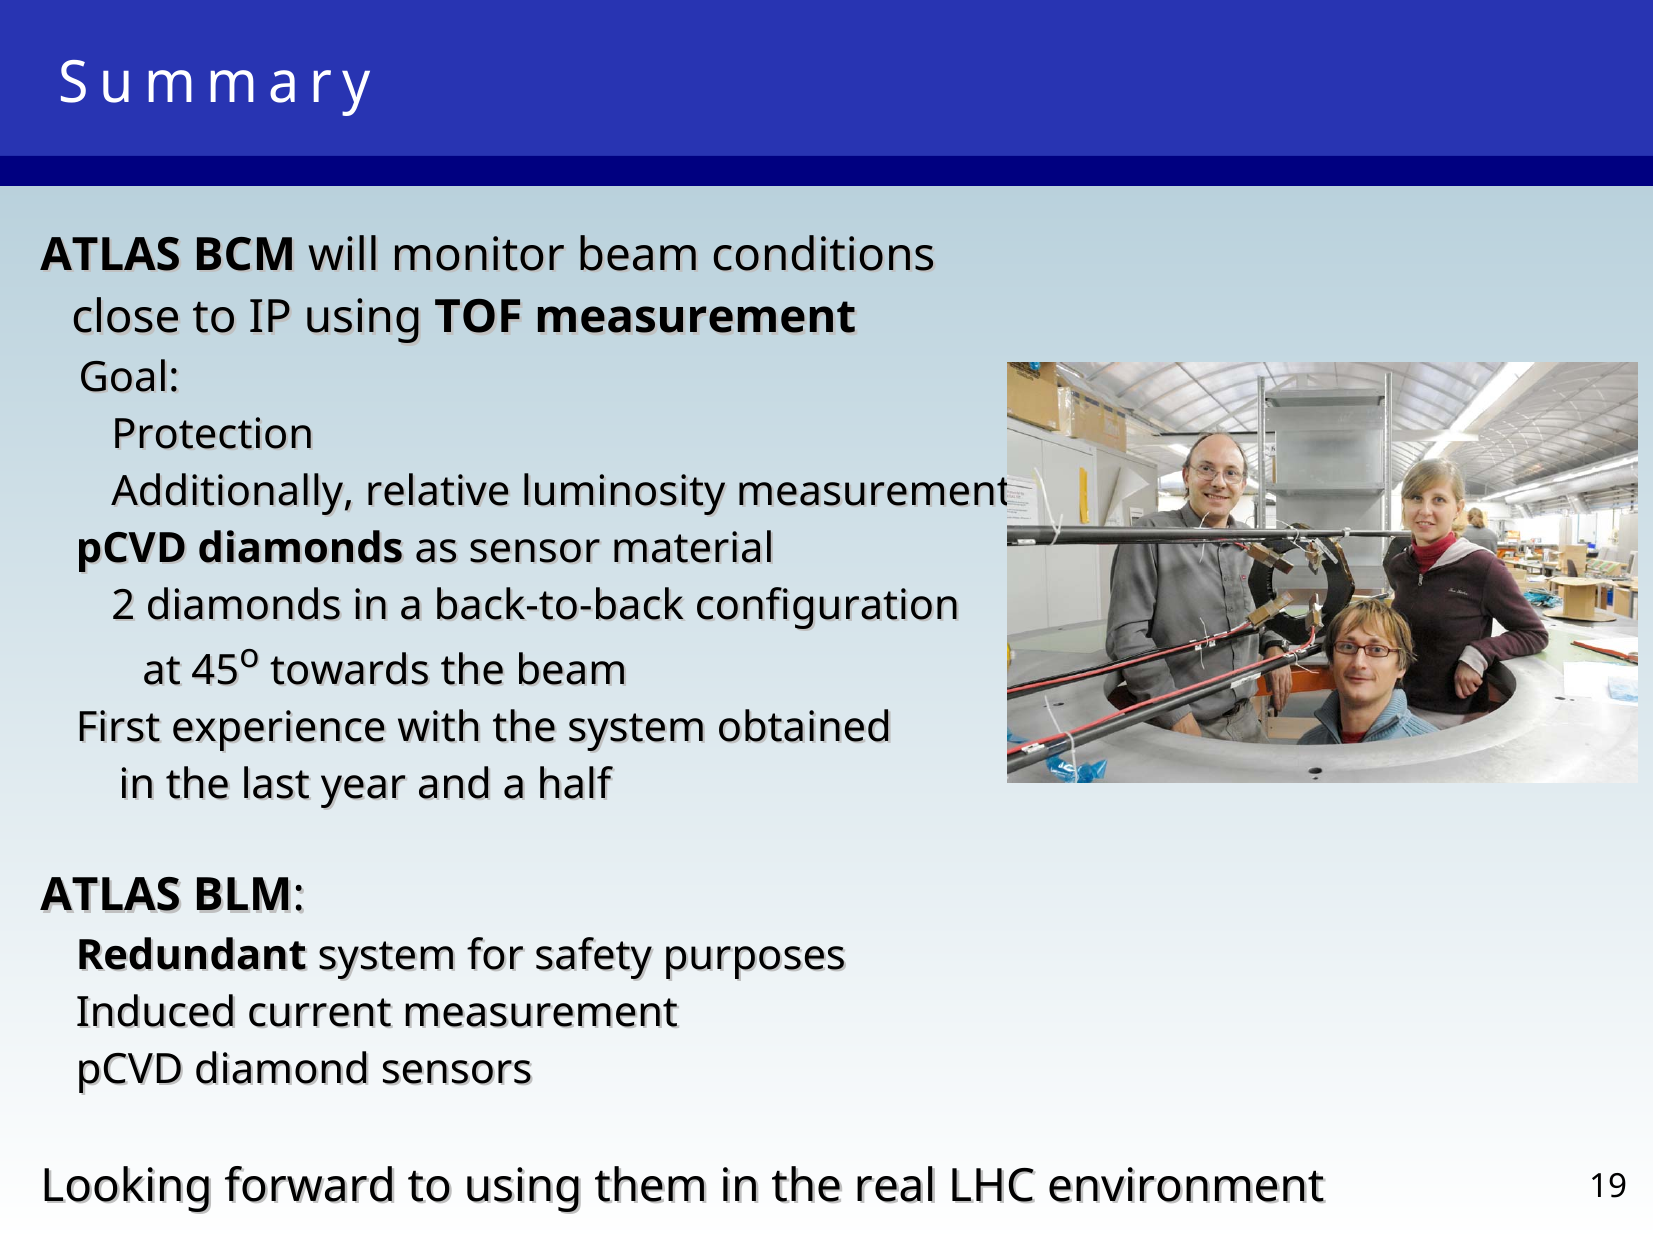

# Summary
ATLAS BCM will monitor beam conditions
close to IP using TOF measurement
Goal:
Protection
Additionally, relative luminosity measurement
pCVD diamonds as sensor material
2 diamonds in a back-to-back configuration
at 45o towards the beam
First experience with the system obtained
in the last year and a half
ATLAS BLM:
Redundant system for safety purposes
Induced current measurement
pCVD diamond sensors
Looking forward to using them in the real LHC environment
19